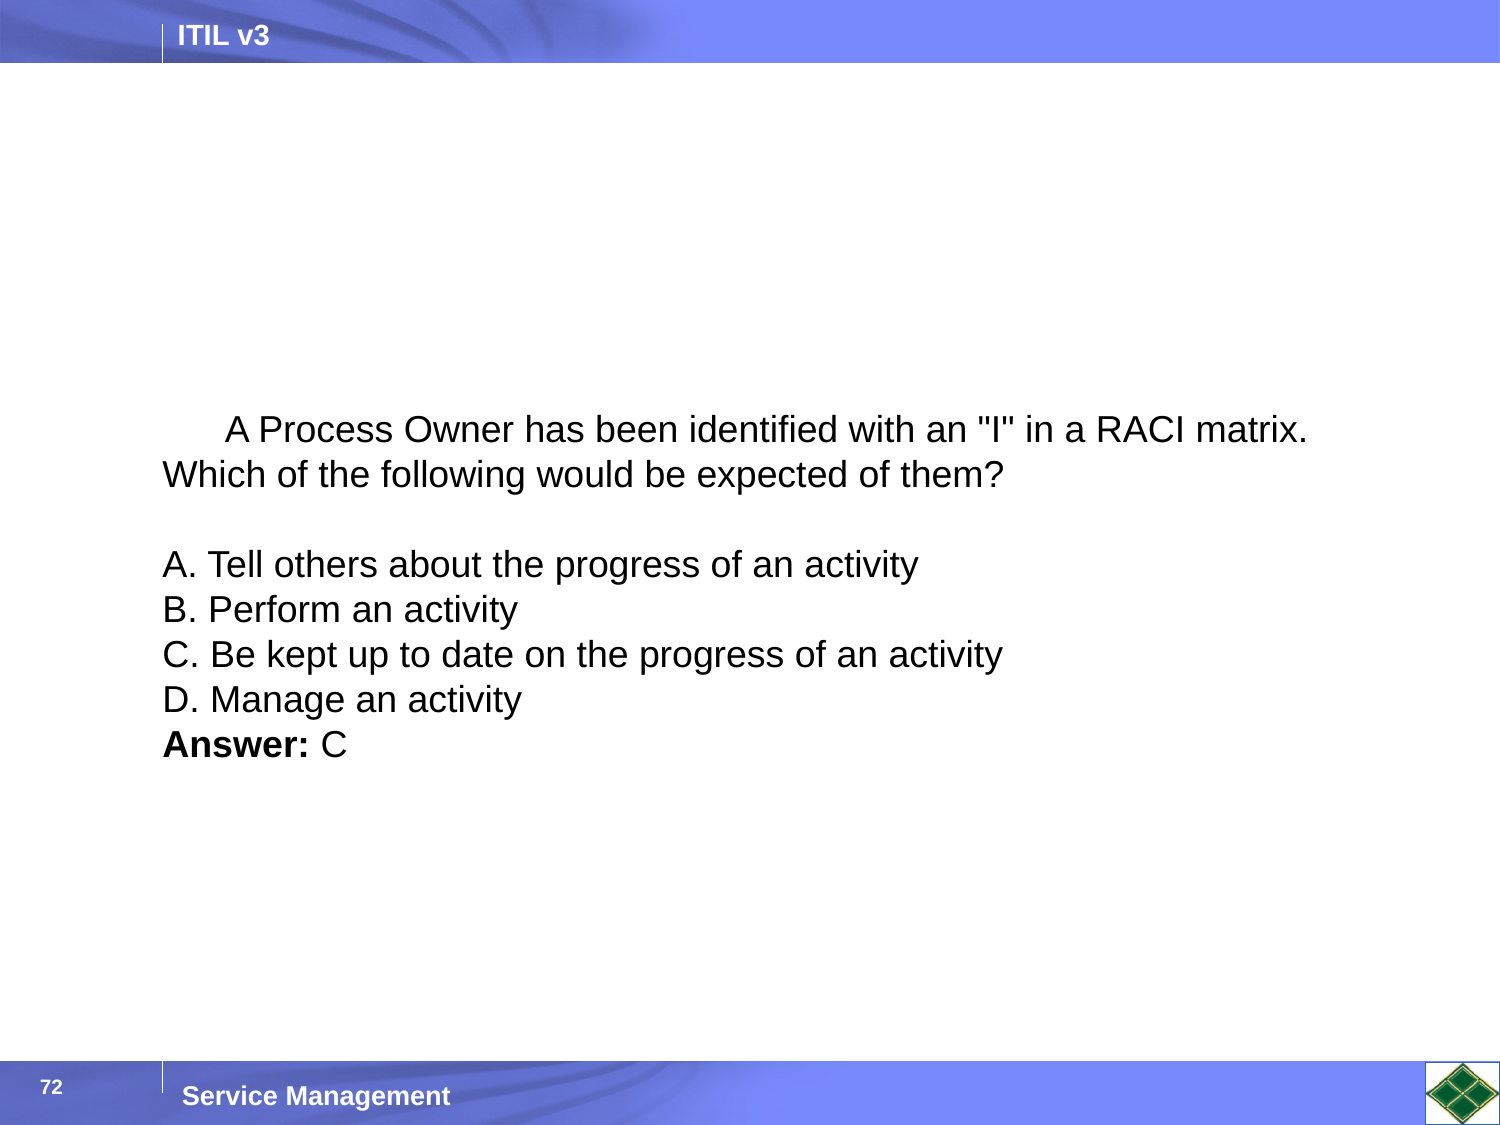

97. A Process Owner has been identified with an "I" in a RACI matrix.
Which of the following would be expected of them?
A. Tell others about the progress of an activity
B. Perform an activity
C. Be kept up to date on the progress of an activity
D. Manage an activity
Answer: C